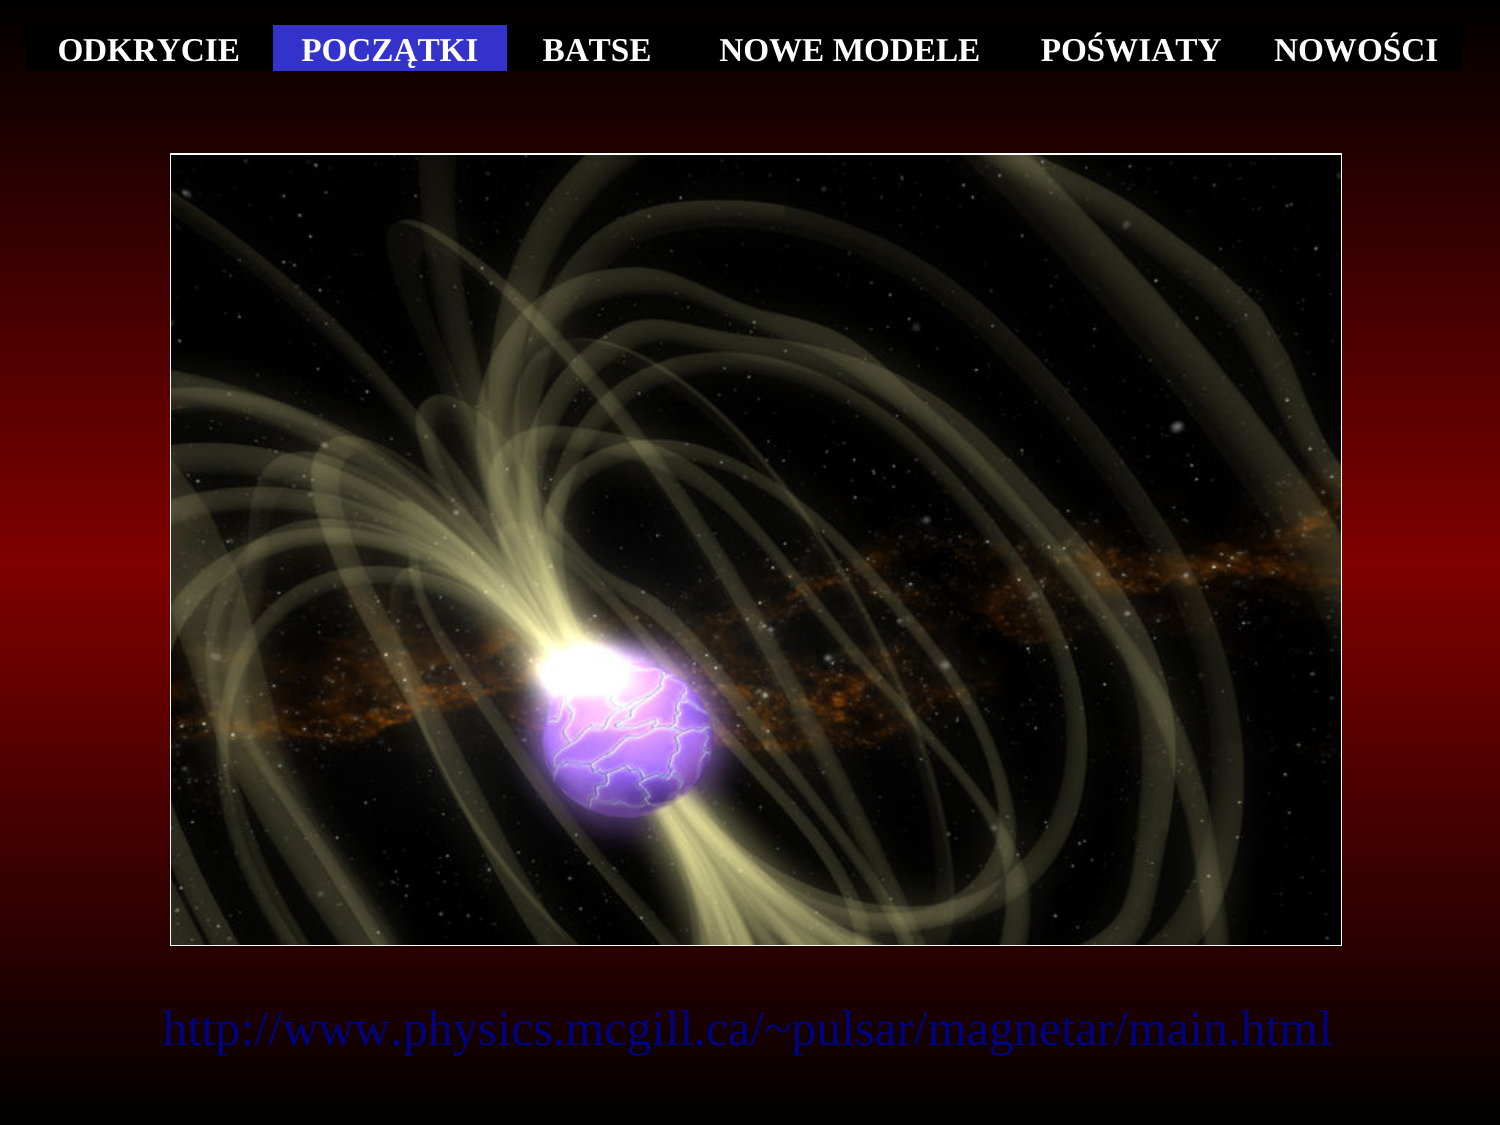

| ODKRYCIE | POCZĄTKI | BATSE | NOWE MODELE | POŚWIATY | NOWOŚCI |
| --- | --- | --- | --- | --- | --- |
http://www.physics.mcgill.ca/~pulsar/magnetar/main.html